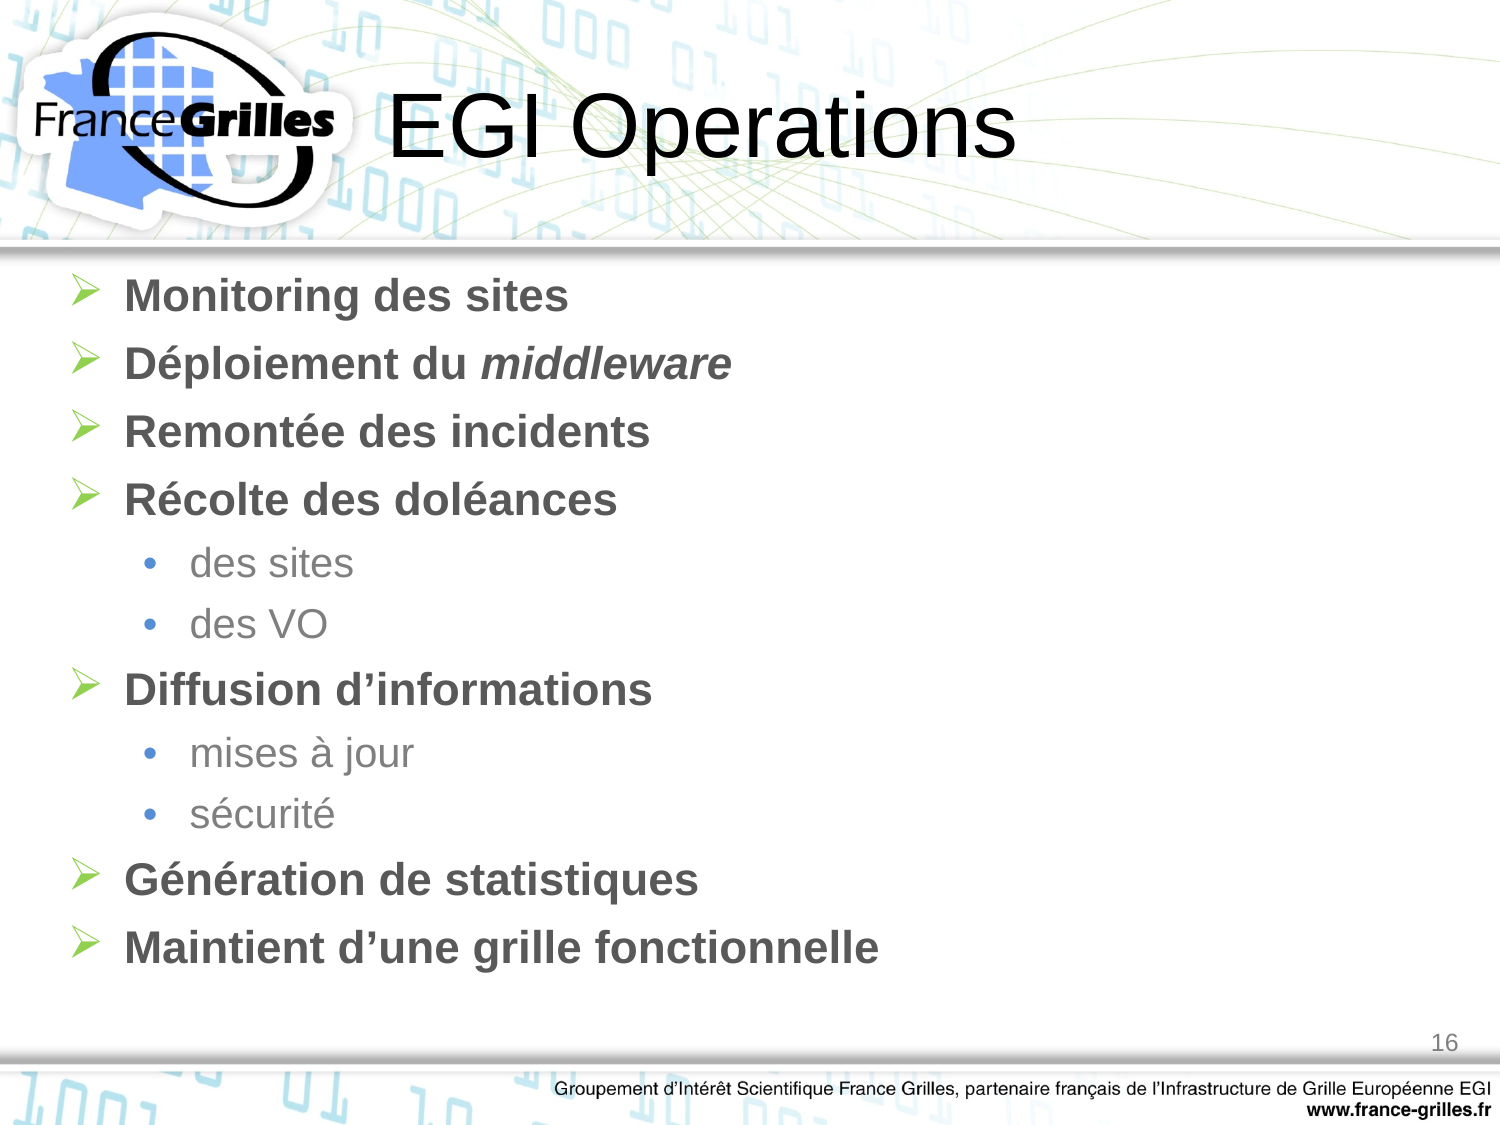

# EGI Operations
Monitoring des sites
Déploiement du middleware
Remontée des incidents
Récolte des doléances
des sites
des VO
Diffusion d’informations
mises à jour
sécurité
Génération de statistiques
Maintient d’une grille fonctionnelle
16